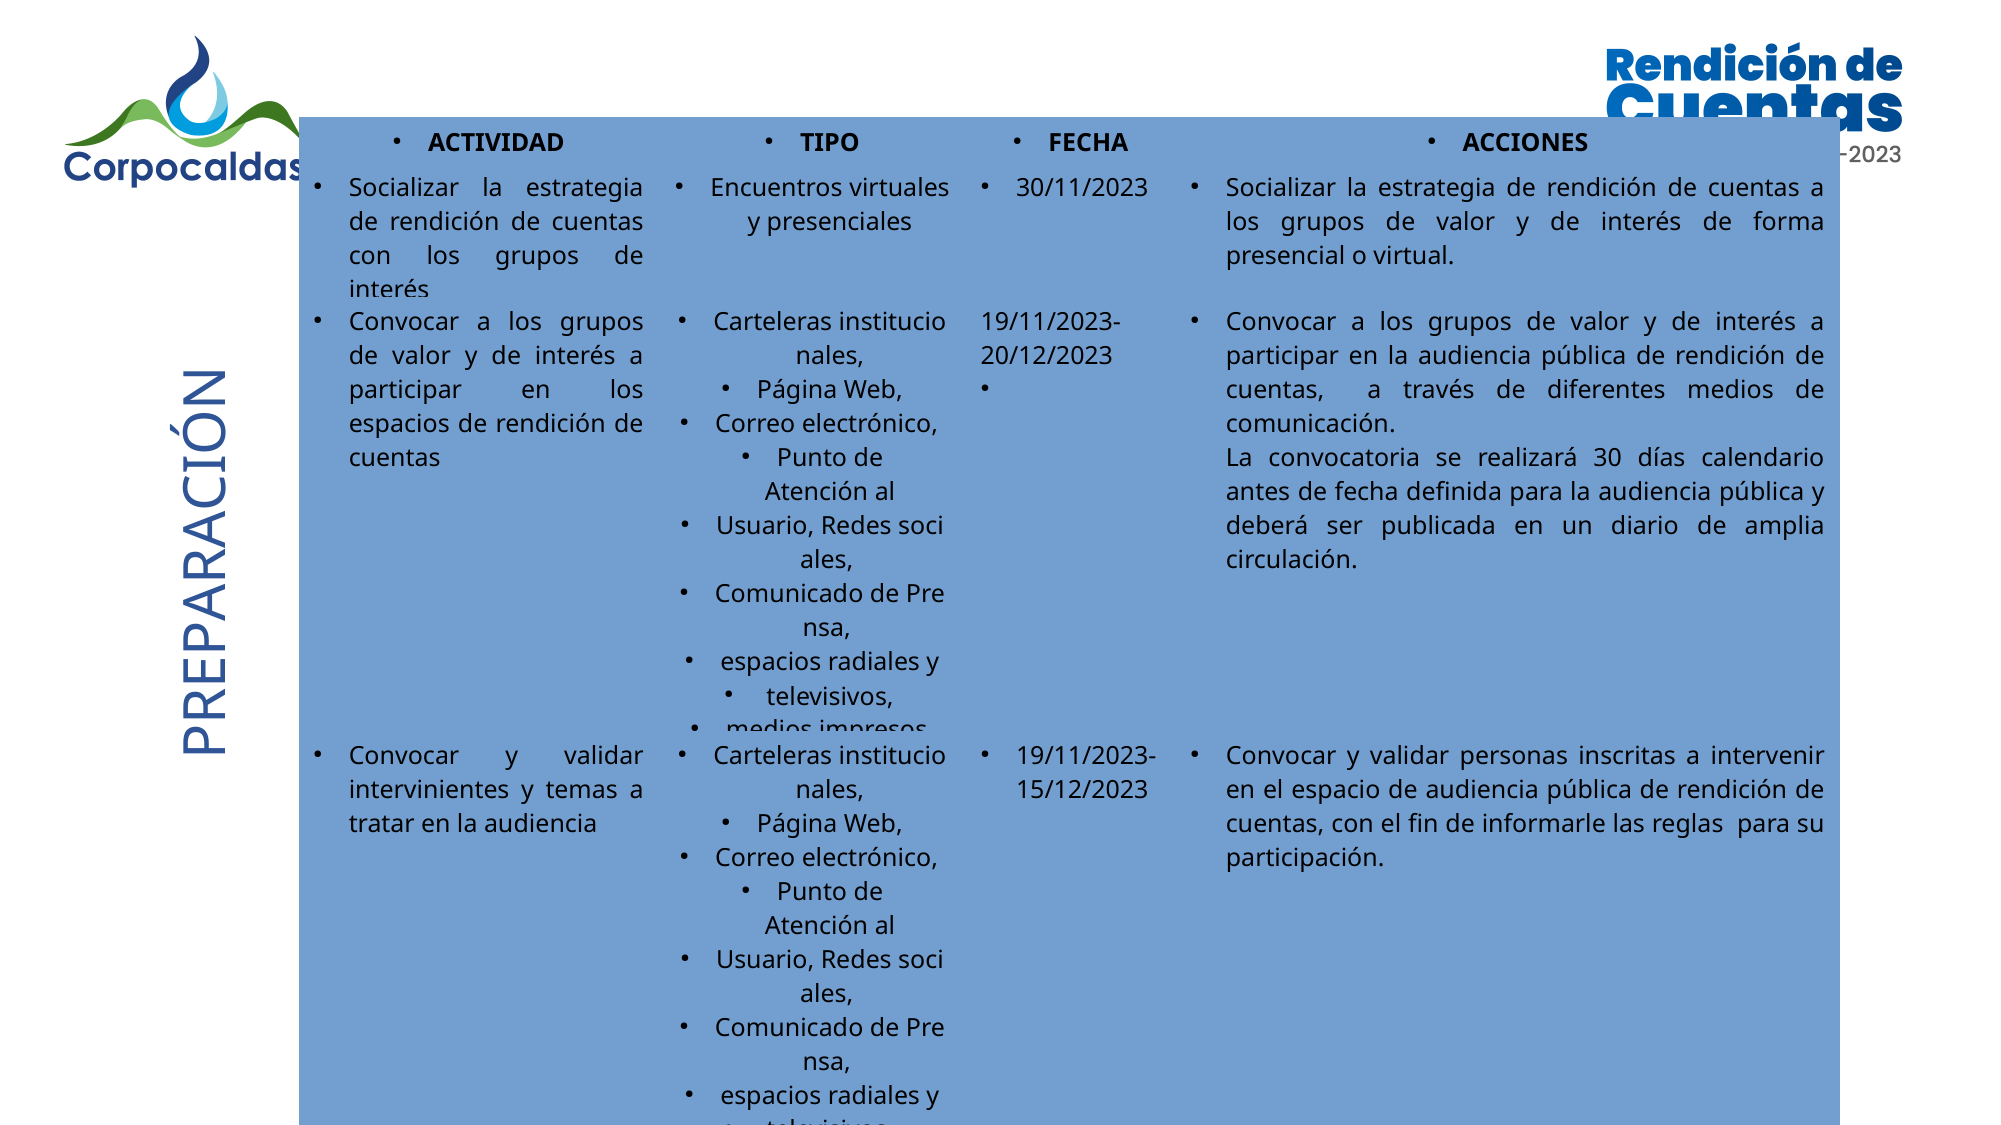

| ACTIVIDAD | TIPO | FECHA | ACCIONES |
| --- | --- | --- | --- |
| Socializar la estrategia de rendición de cuentas con los grupos de interés | Encuentros virtuales y presenciales | 30/11/2023 | Socializar la estrategia de rendición de cuentas a los grupos de valor y de interés de forma presencial o virtual. |
| Convocar a los grupos de valor y de interés a participar en los espacios de rendición de cuentas | Carteleras institucionales, Página Web,​ Correo electrónico,  Punto de​ Atención al​ Usuario, Redes sociales,  Comunicado de Prensa,  espacios radiales y  televisivos,  medios impresos. | 19/11/2023- 20/12/2023 | Convocar a los grupos de valor y de interés a participar en la audiencia pública de rendición de cuentas, a través de diferentes medios de comunicación. La convocatoria se realizará 30 días calendario antes de fecha definida para la audiencia pública y deberá ser publicada en un diario de amplia circulación. |
| Convocar y validar intervinientes y temas a tratar en la audiencia | Carteleras institucionales, Página Web,​ Correo electrónico,  Punto de​ Atención al​ Usuario, Redes sociales,  Comunicado de Prensa,  espacios radiales y  televisivos,  medios impresos. | 19/11/2023-15/12/2023 | Convocar y validar personas inscritas a intervenir en el espacio de audiencia pública de rendición de cuentas, con el fin de informarle las reglas para su participación. |
| Elaborar el informe de gestión del periodo correspondiente a ser presentado en la audiencia pública de rendición de cuentas | | 20/11/2023 | Elaborar informe de gestión de la corporación para la Audiencia Pública de Rendición de Cuentas del Plan de Acción 2020- 2023 |
PREPARACIÓN